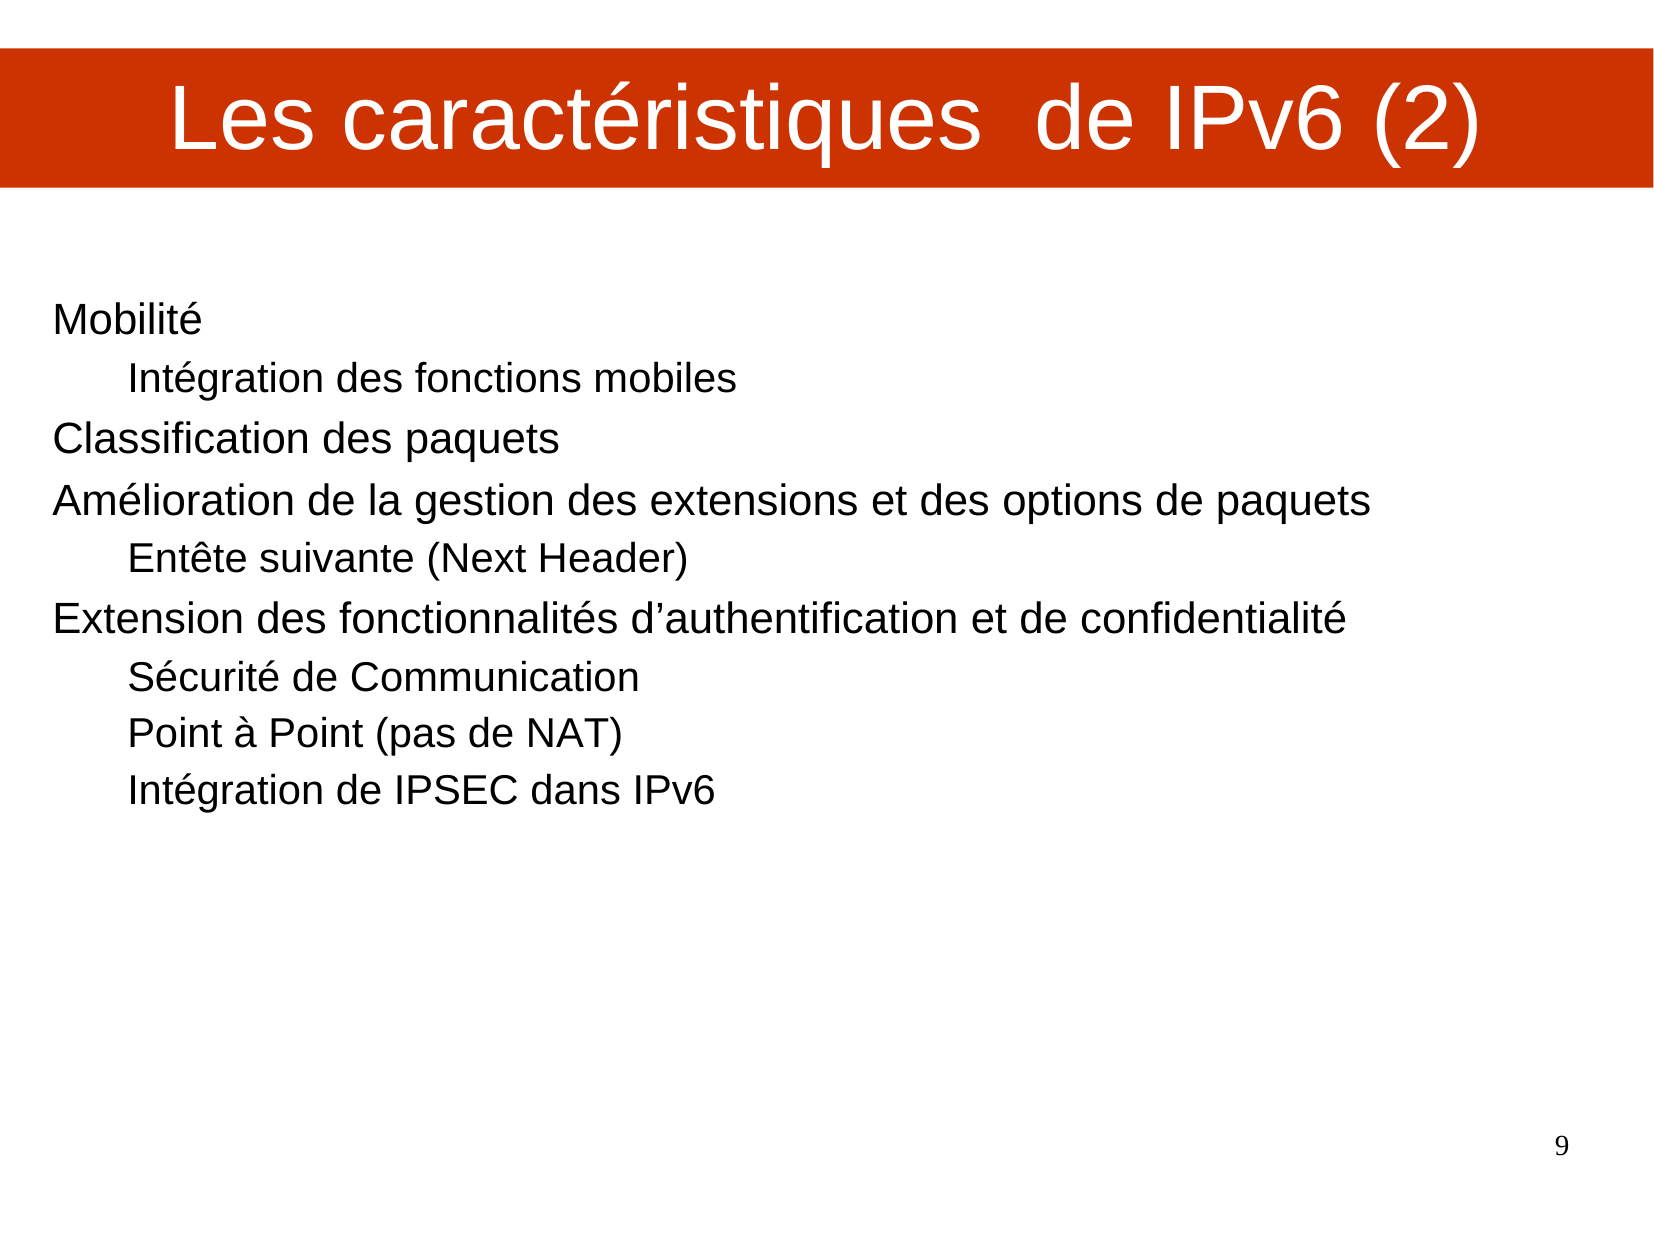

# Les caractéristiques de IPv6 (2)‏
Mobilité
Intégration des fonctions mobiles
Classification des paquets
Amélioration de la gestion des extensions et des options de paquets
Entête suivante (Next Header)‏
Extension des fonctionnalités d’authentification et de confidentialité
Sécurité de Communication
Point à Point (pas de NAT)‏
Intégration de IPSEC dans IPv6